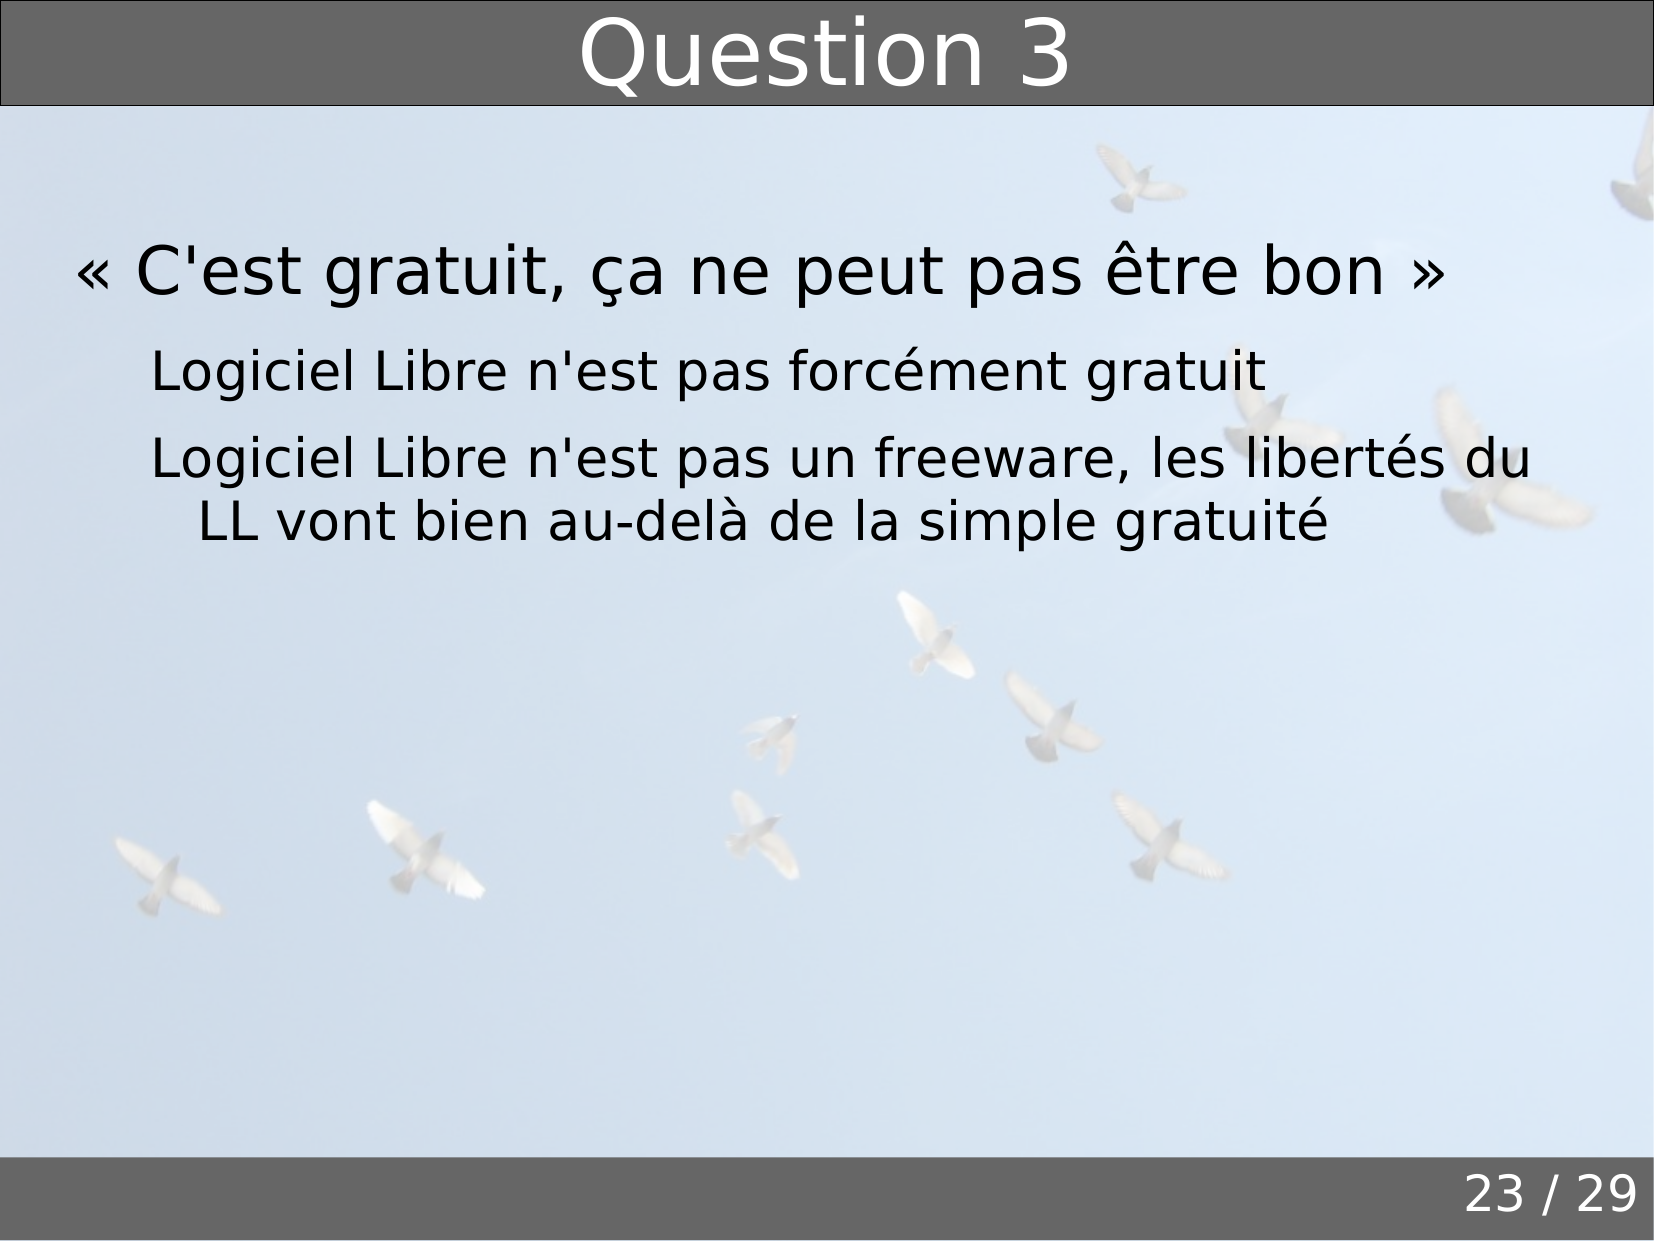

# Question 3
« C'est gratuit, ça ne peut pas être bon »
Logiciel Libre n'est pas forcément gratuit
Logiciel Libre n'est pas un freeware, les libertés du LL vont bien au-delà de la simple gratuité